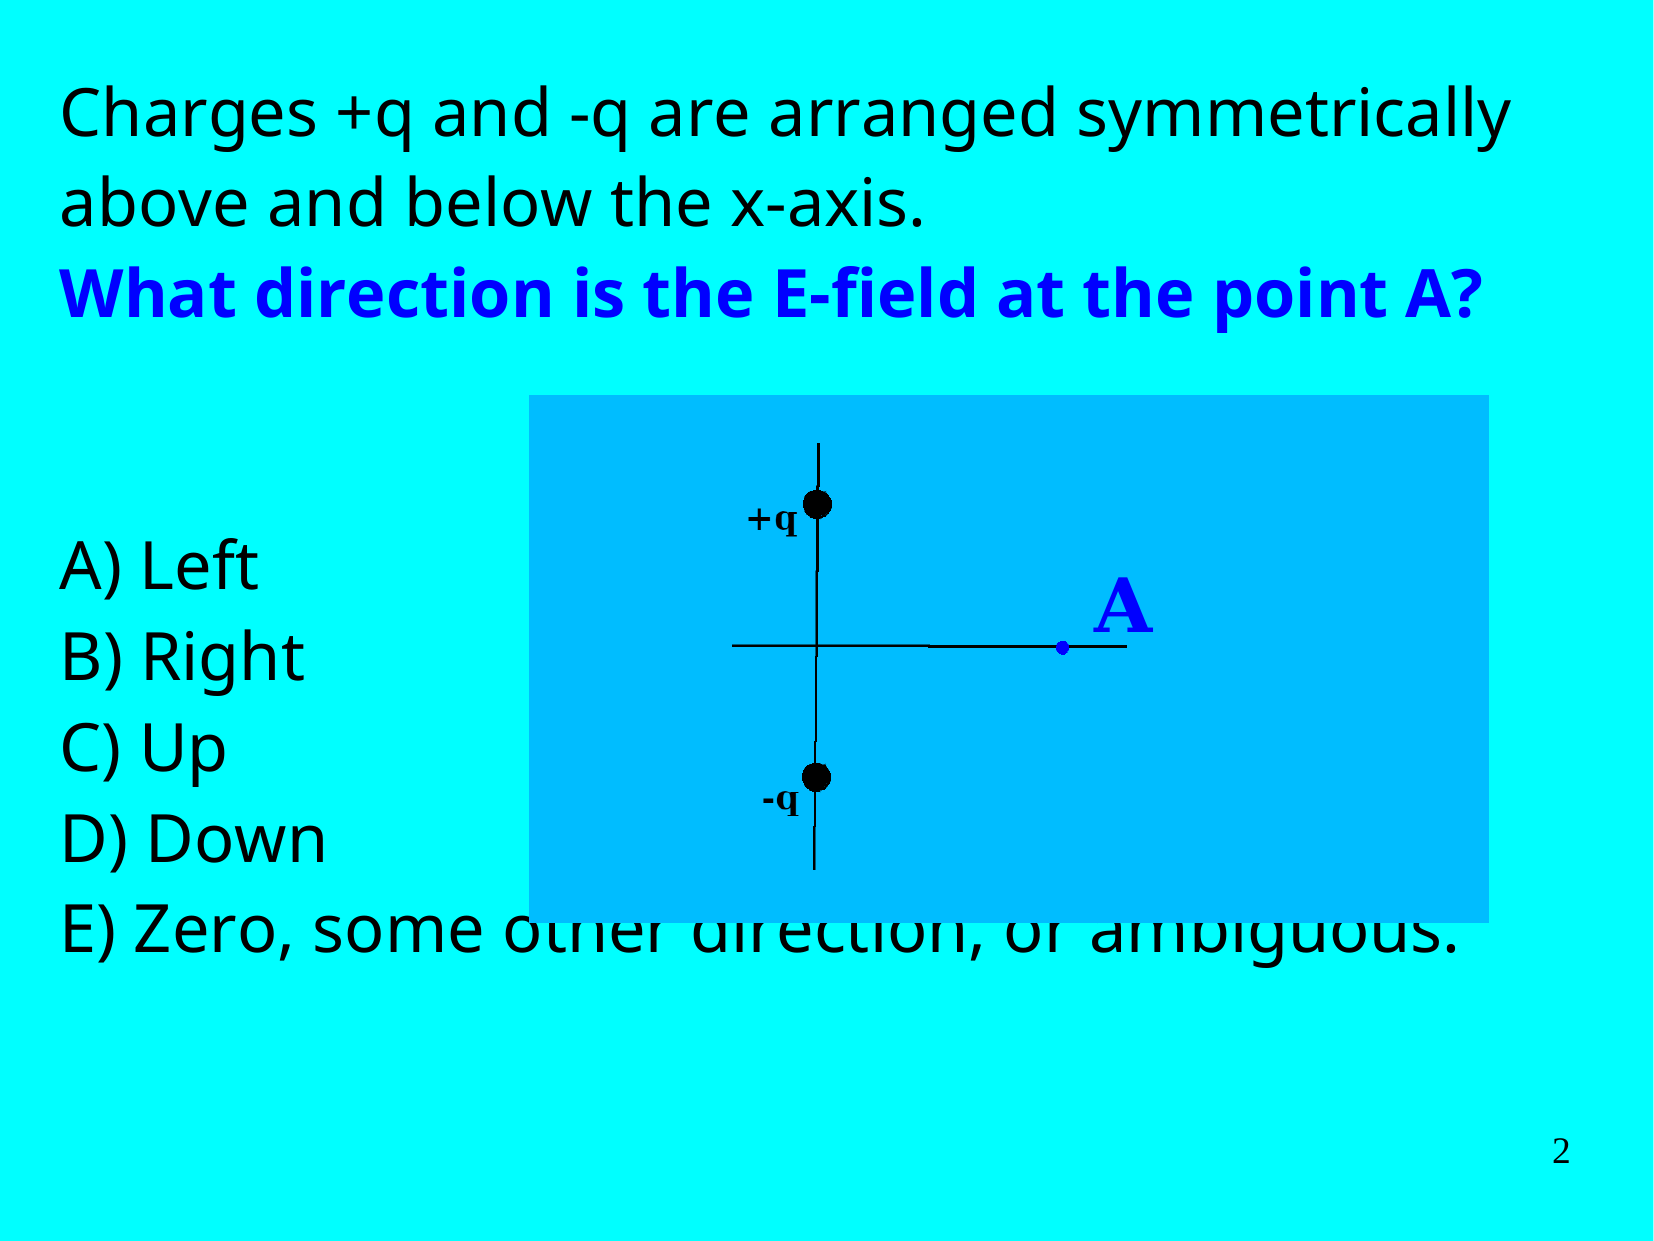

Charges +q and -q are arranged symmetrically
above and below the x-axis.
What direction is the E-field at the point A?
A) Left
B) Right
C) Up
D) Down
E) Zero, some other direction, or ambiguous.
A
2